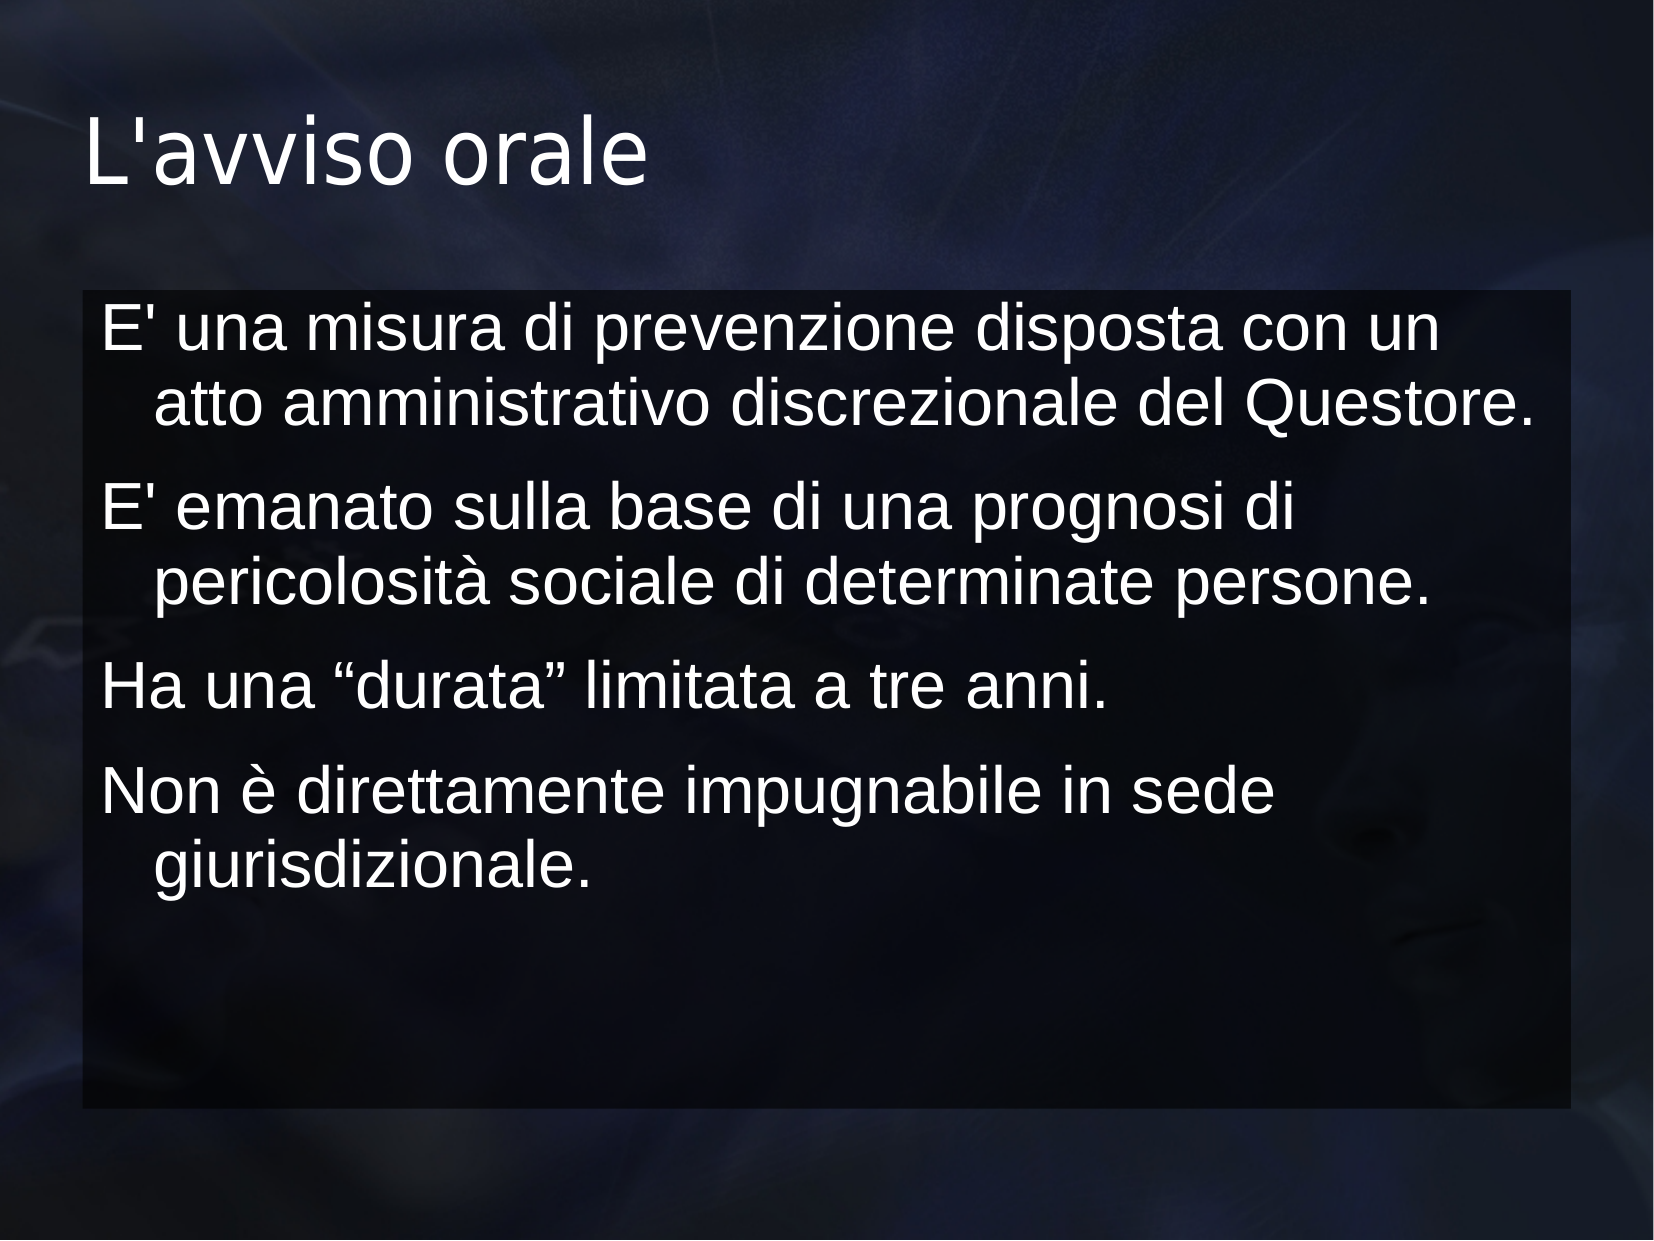

# L'avviso orale
E' una misura di prevenzione disposta con un atto amministrativo discrezionale del Questore.
E' emanato sulla base di una prognosi di pericolosità sociale di determinate persone.
Ha una “durata” limitata a tre anni.
Non è direttamente impugnabile in sede giurisdizionale.